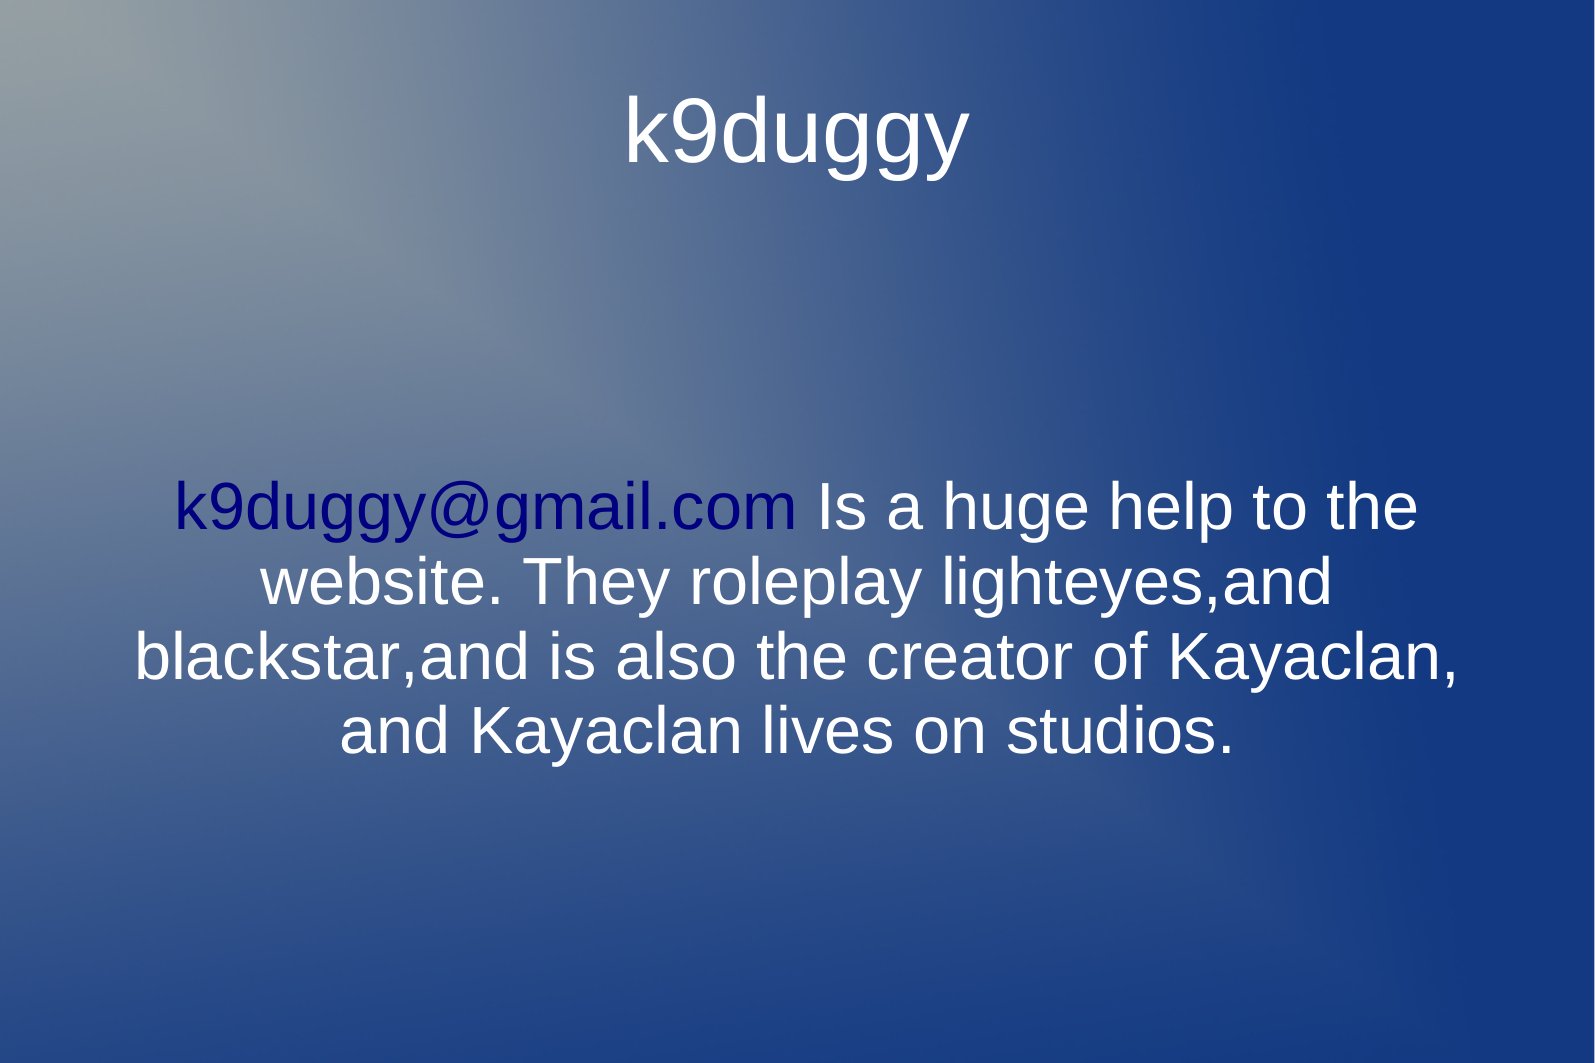

# k9duggy
k9duggy@gmail.com Is a huge help to the website. They roleplay lighteyes,and blackstar,and is also the creator of Kayaclan, and Kayaclan lives on studios.